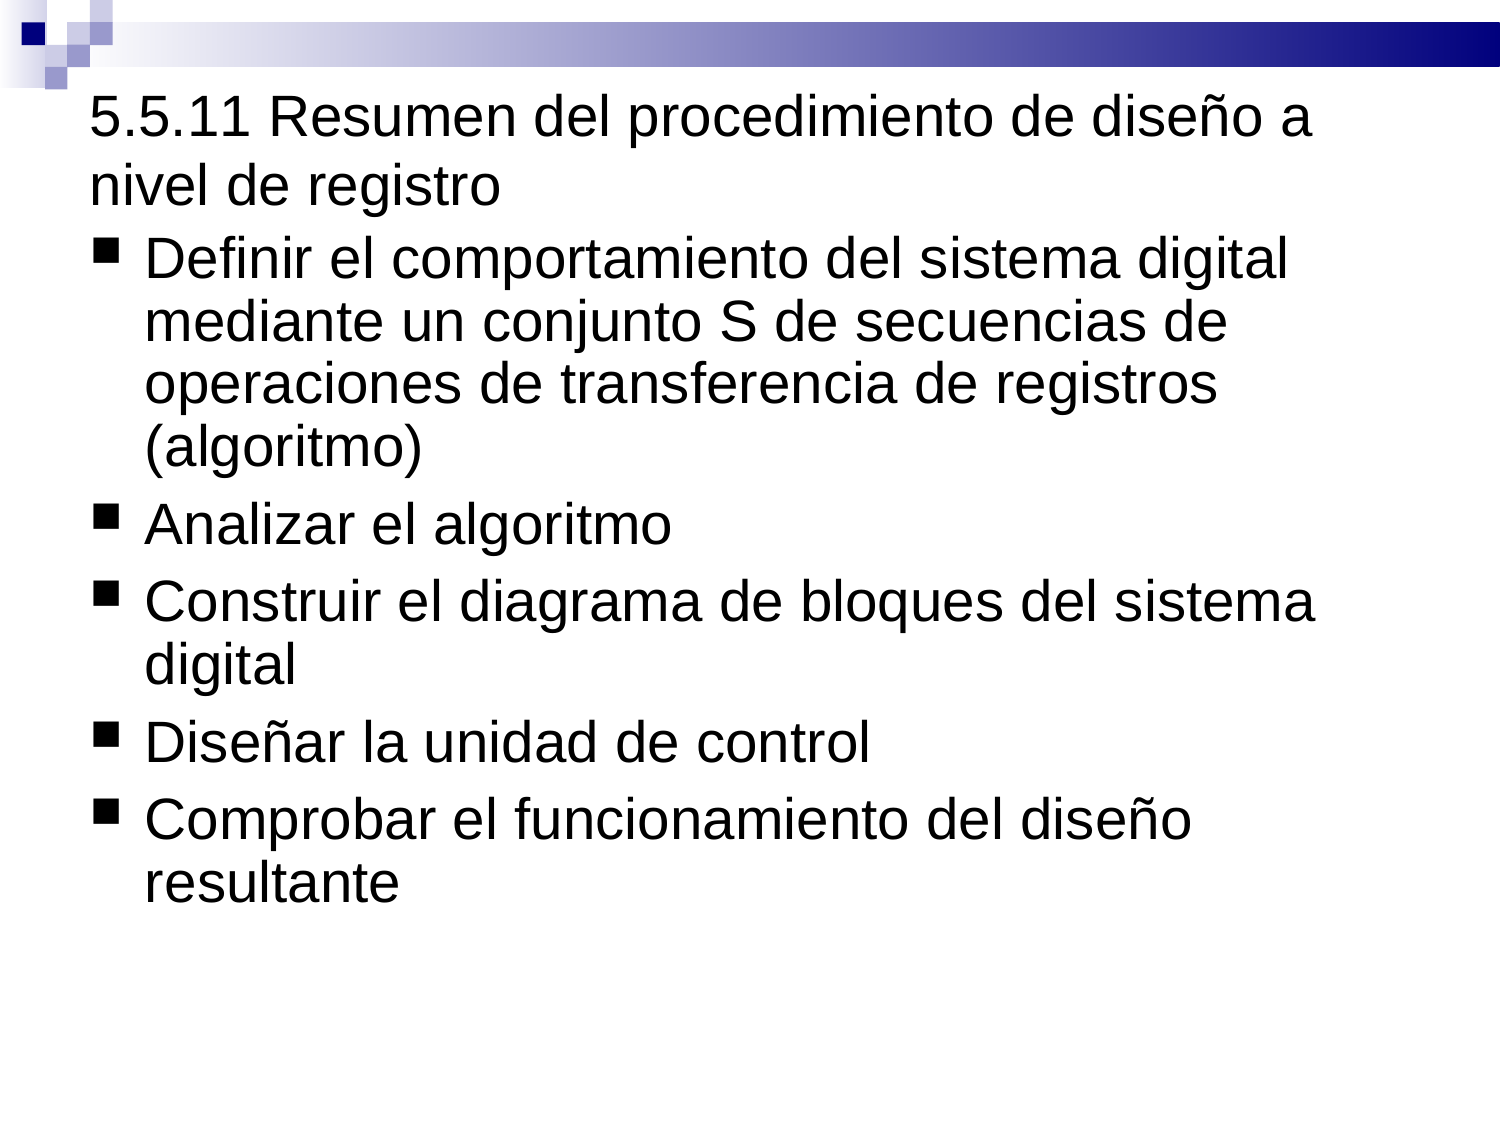

# 5.5.11 Resumen del procedimiento de diseño a nivel de registro
Definir el comportamiento del sistema digital mediante un conjunto S de secuencias de operaciones de transferencia de registros (algoritmo)‏
Analizar el algoritmo
Construir el diagrama de bloques del sistema digital
Diseñar la unidad de control
Comprobar el funcionamiento del diseño resultante